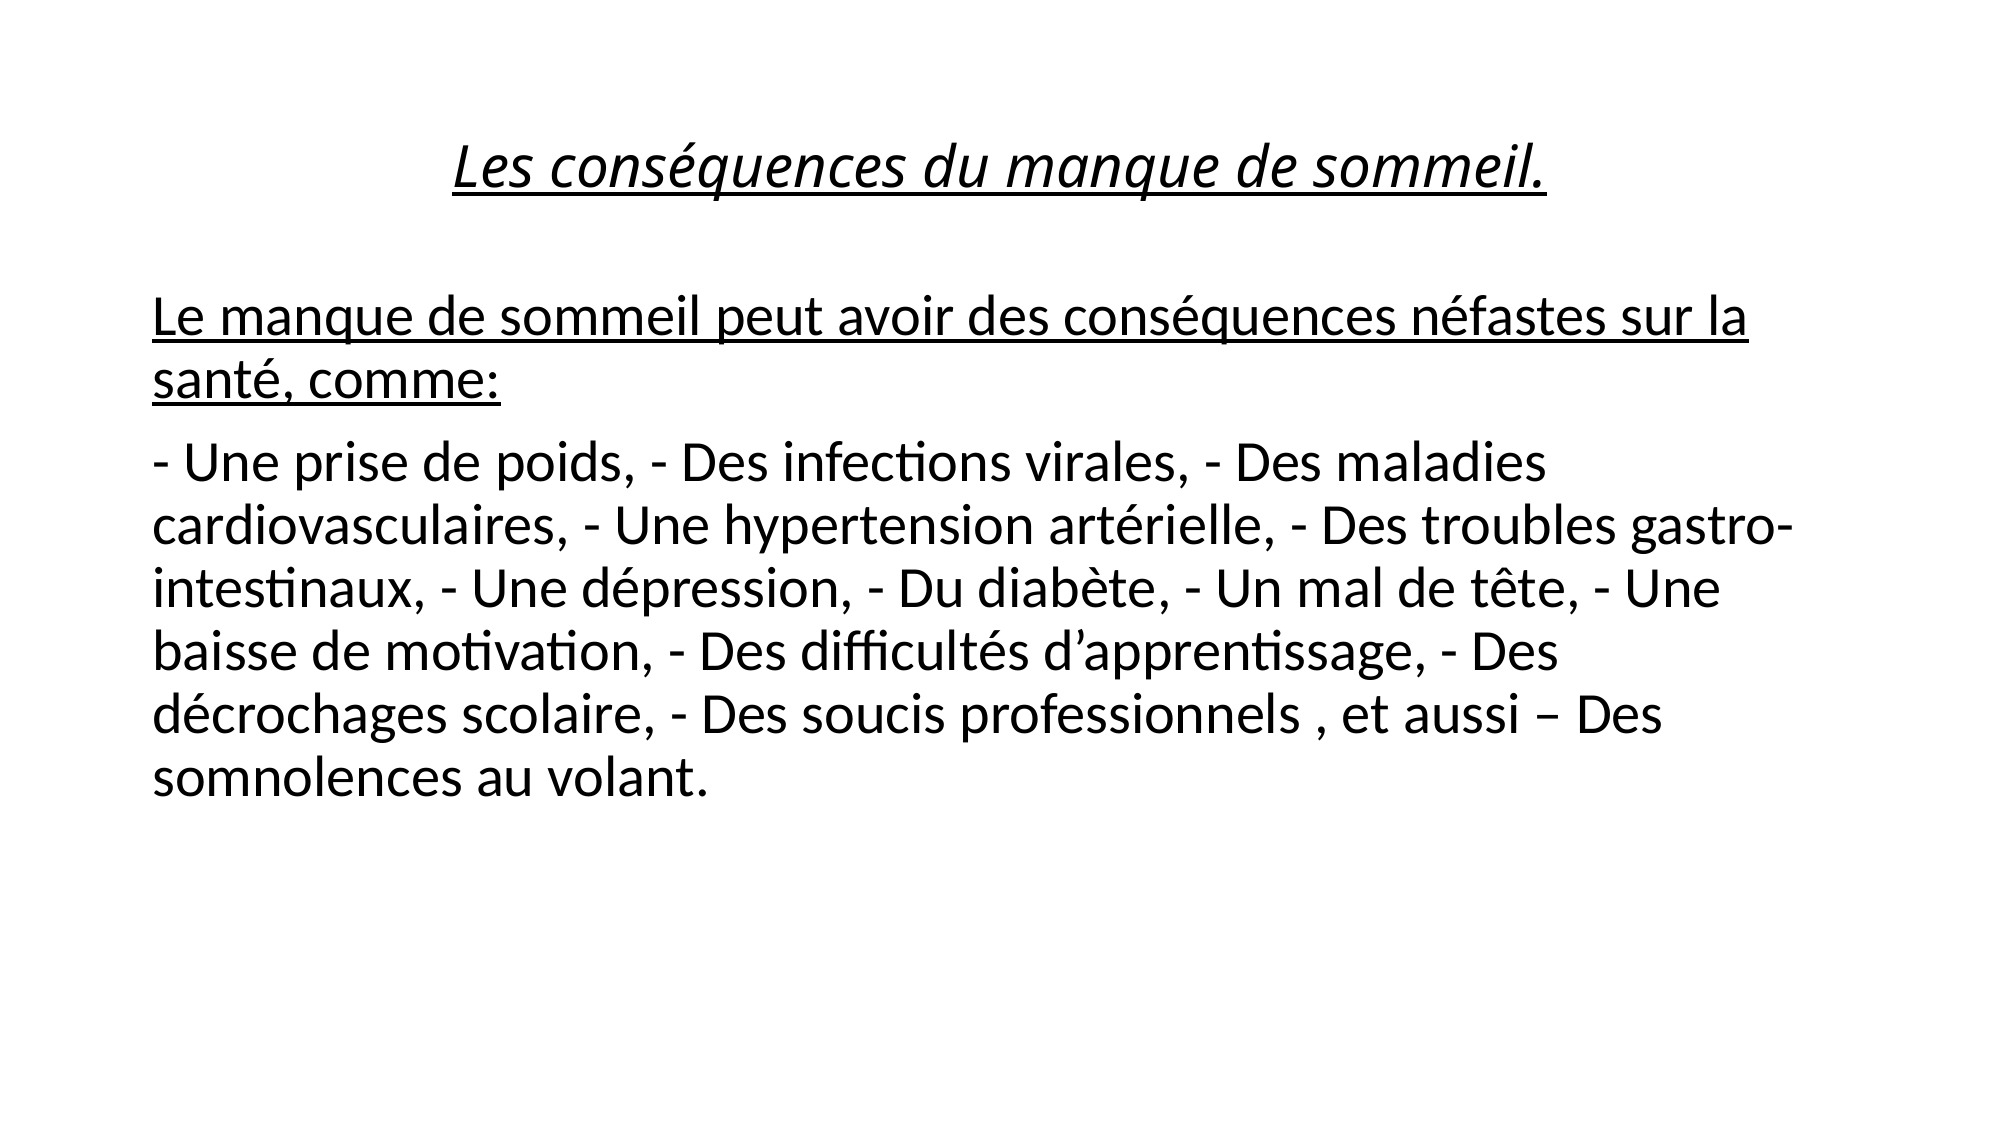

# Les conséquences du manque de sommeil.
Le manque de sommeil peut avoir des conséquences néfastes sur la santé, comme:
- Une prise de poids, - Des infections virales, - Des maladies cardiovasculaires, - Une hypertension artérielle, - Des troubles gastro-intestinaux, - Une dépression, - Du diabète, - Un mal de tête, - Une baisse de motivation, - Des difficultés d’apprentissage, - Des décrochages scolaire, - Des soucis professionnels , et aussi – Des somnolences au volant.